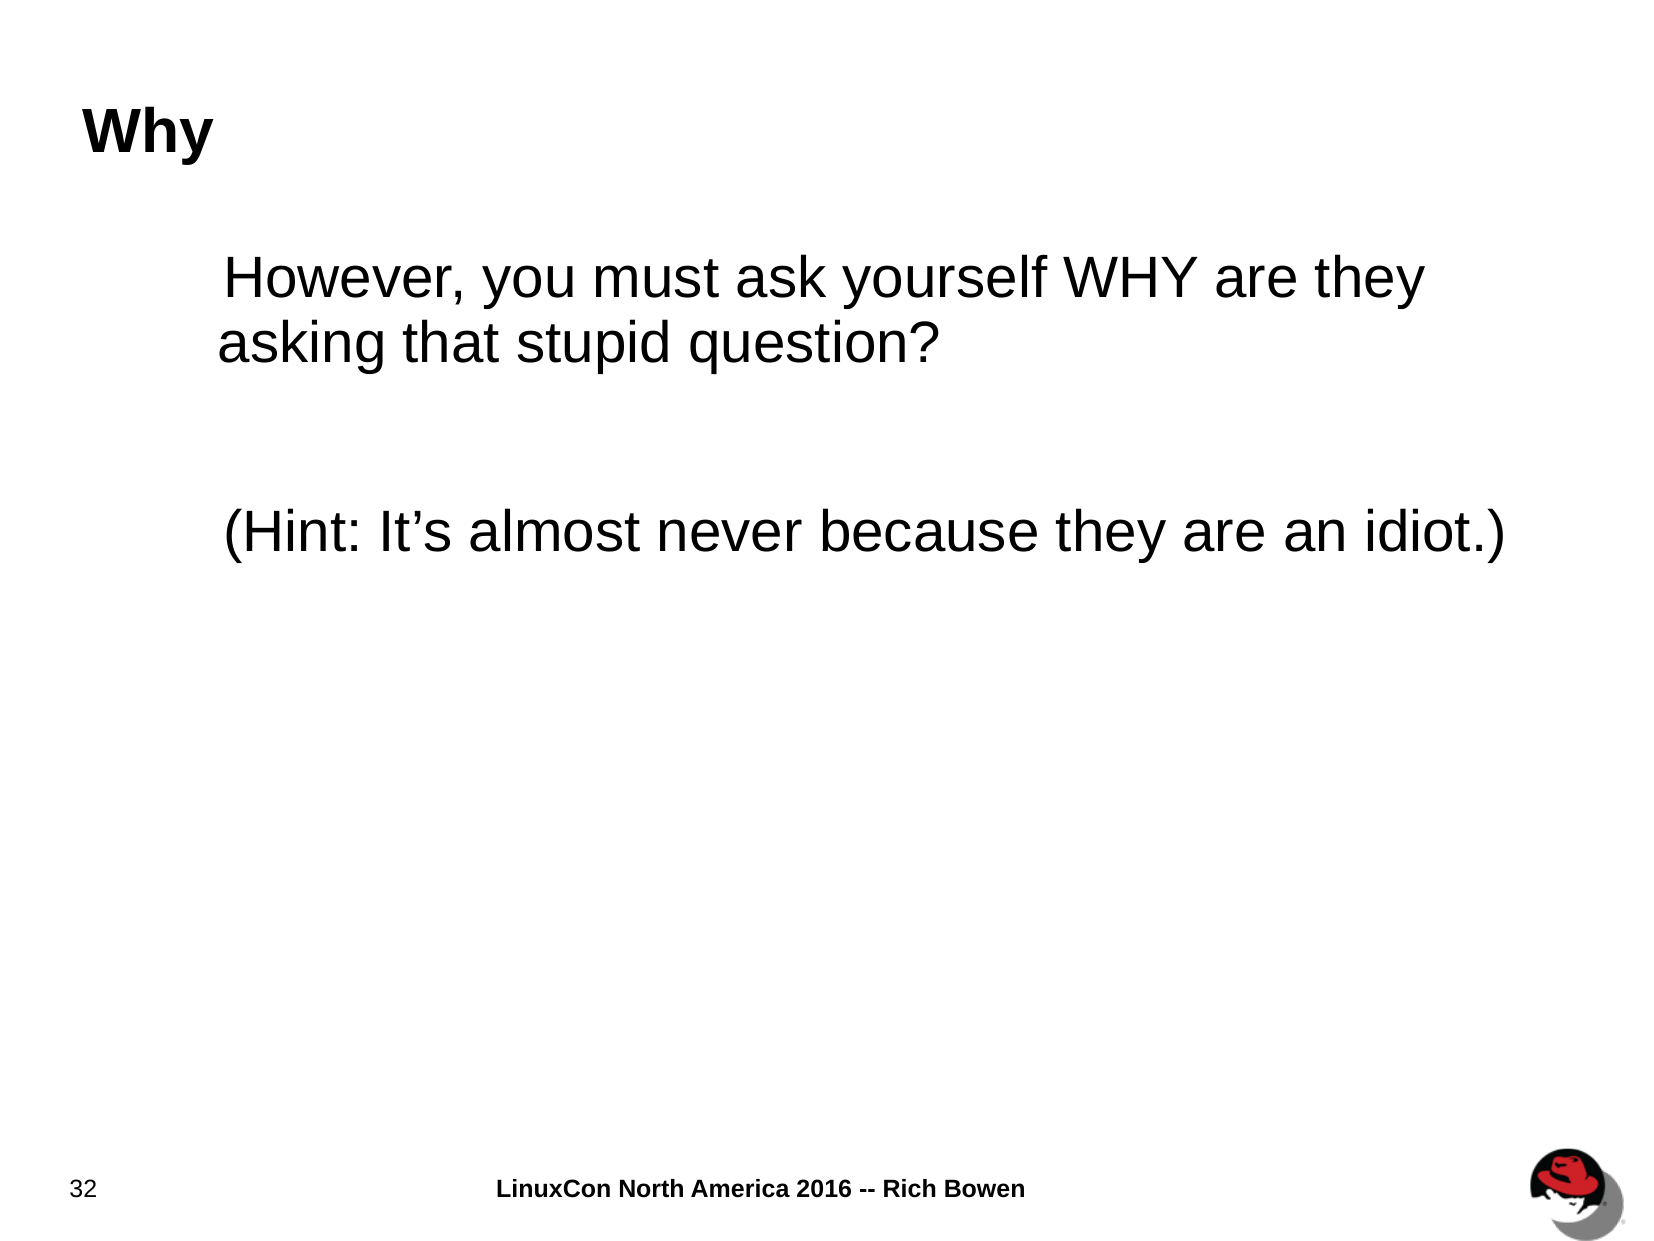

# Why
However, you must ask yourself WHY are they asking that stupid question?
(Hint: It’s almost never because they are an idiot.)